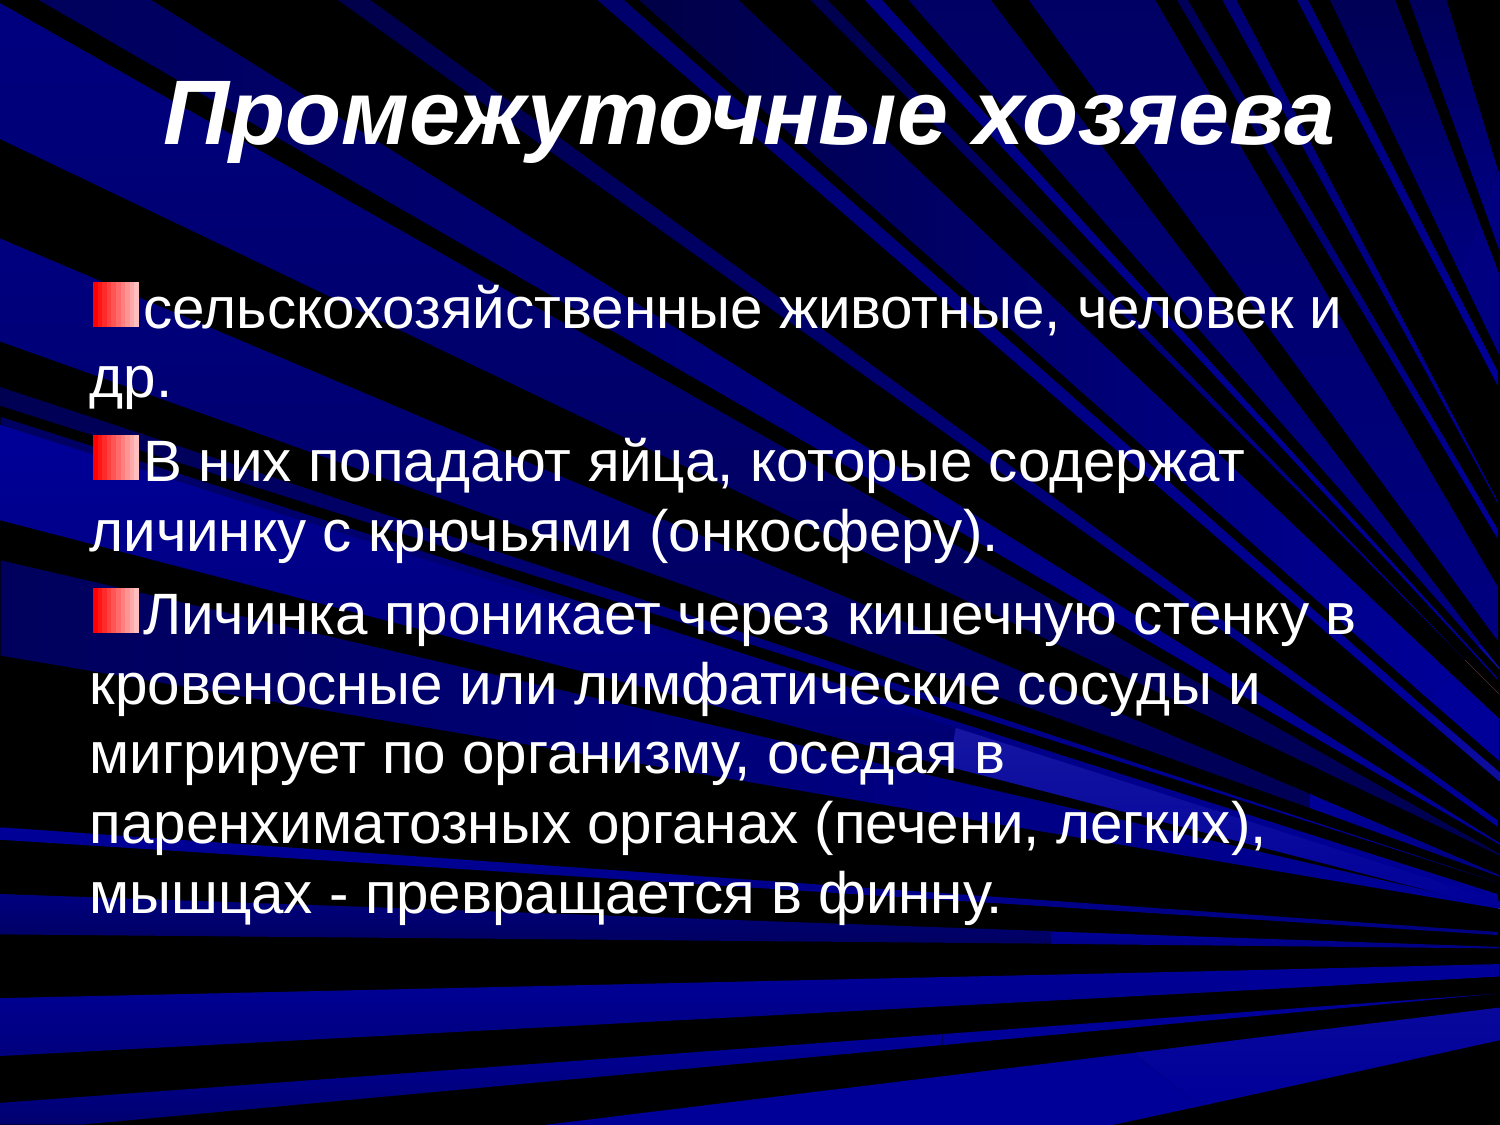

# Промежуточные хозяева
сельскохозяйственные животные, человек и др.
В них попадают яйца, которые содержат личинку с крючьями (онкосферу).
Личинка проникает через кишечную стенку в кровеносные или лимфатические сосуды и мигрирует по организму, оседая в паренхиматозных органах (печени, легких), мышцах - превращается в финну.